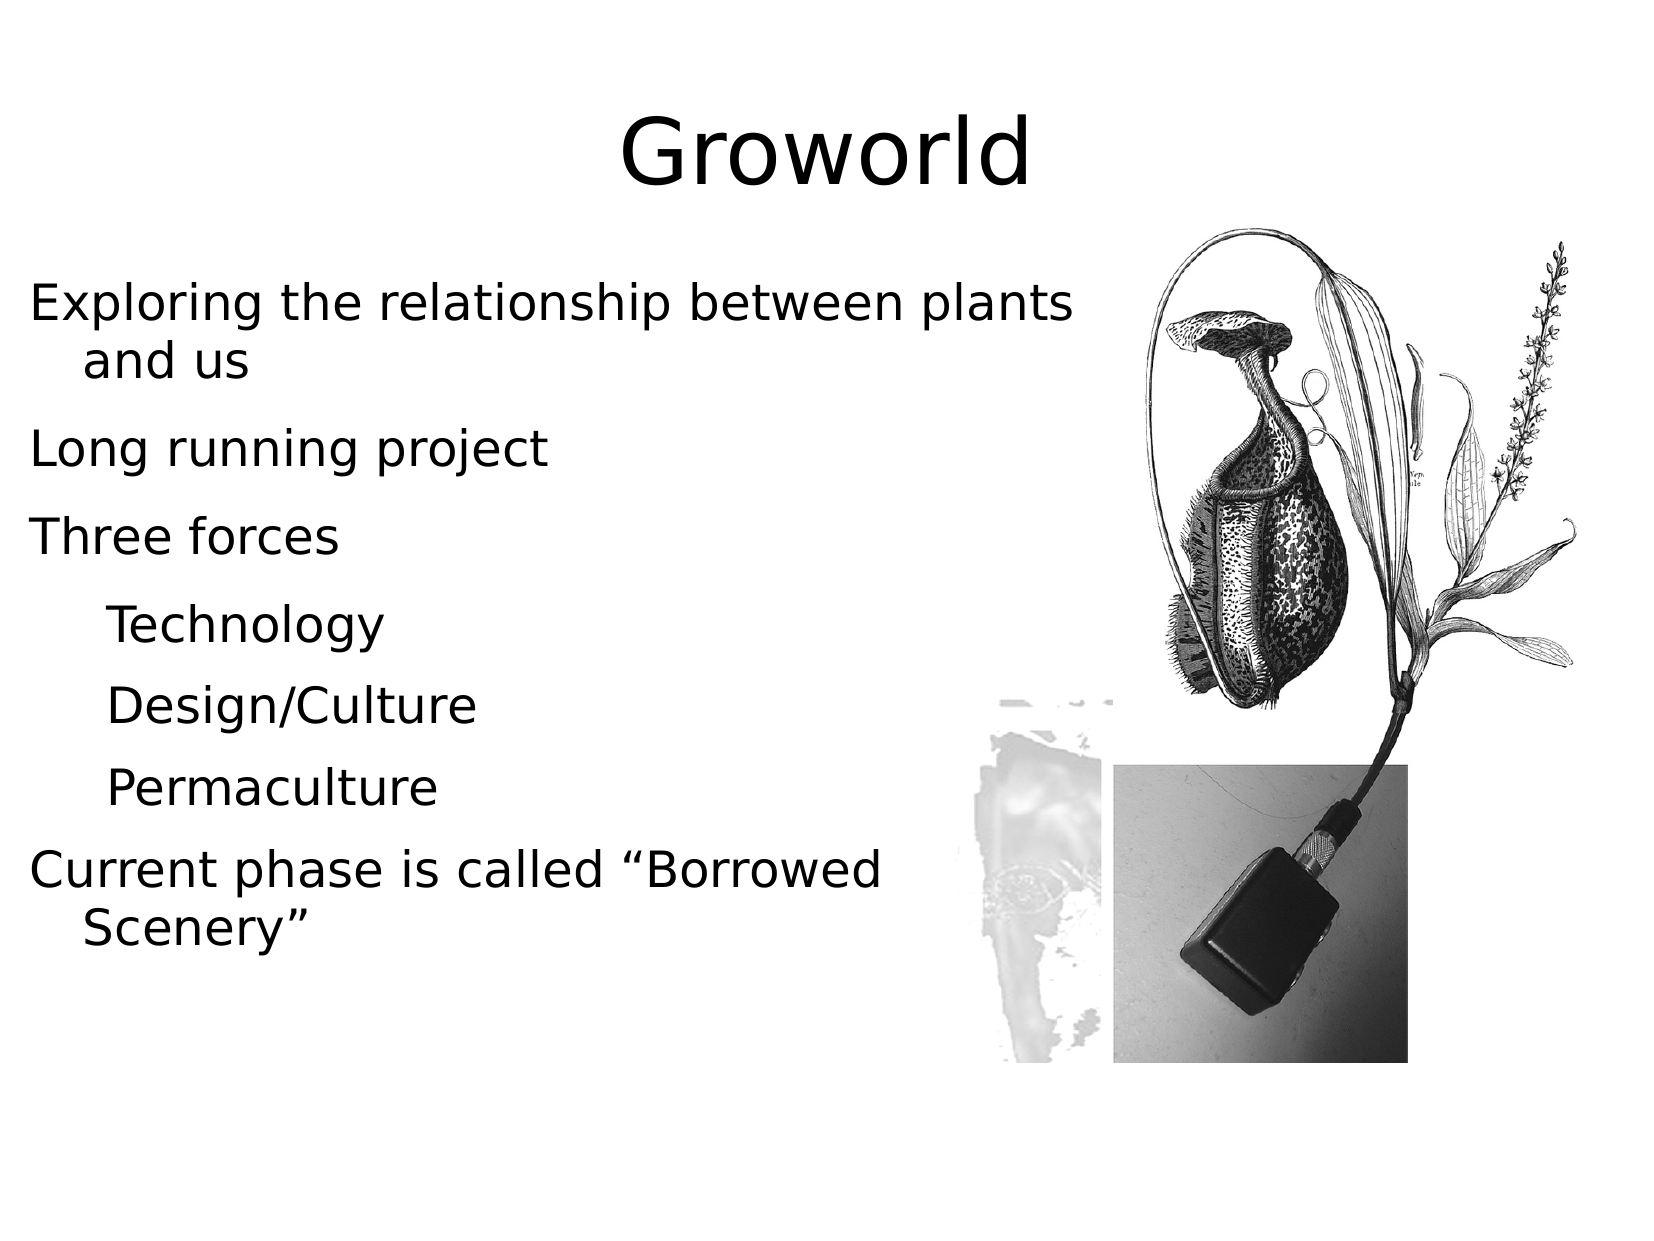

# Groworld
Exploring the relationship between plants and us
Long running project
Three forces
Technology
Design/Culture
Permaculture
Current phase is called “Borrowed Scenery”